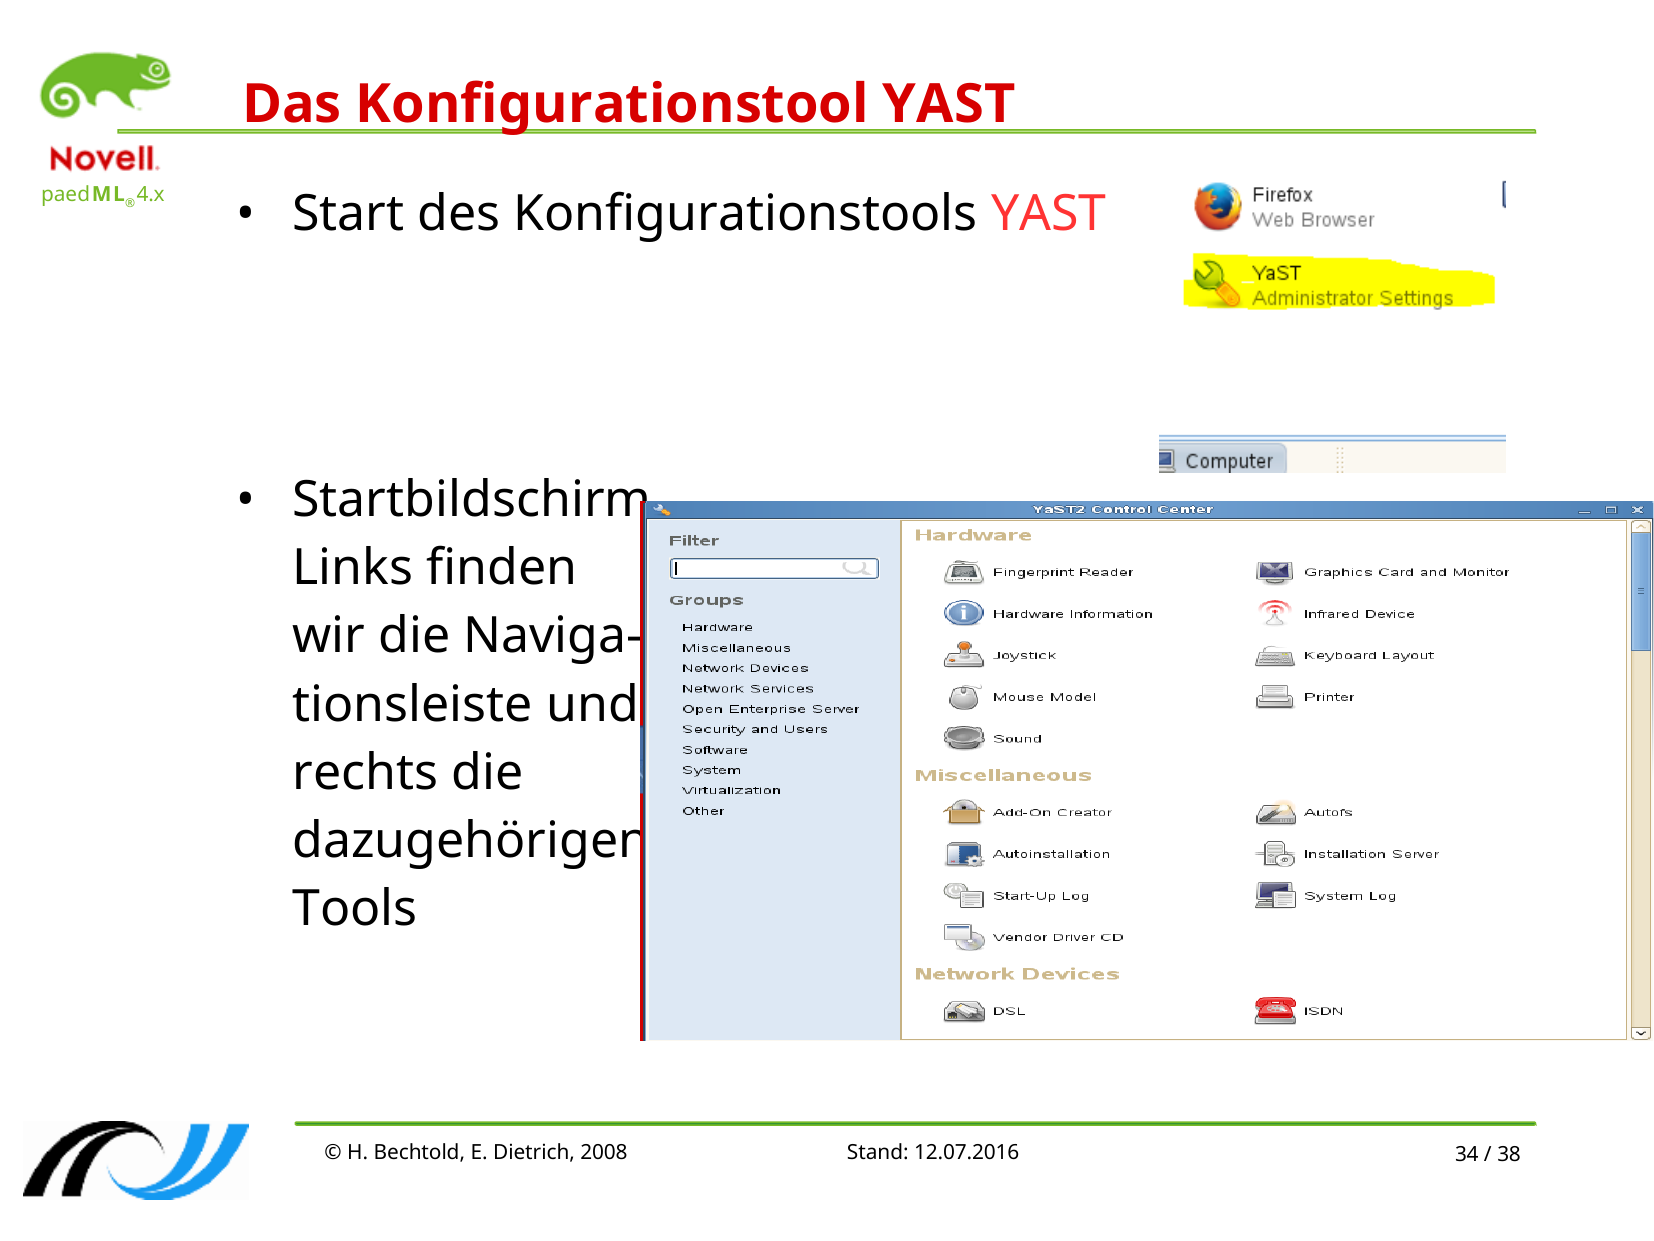

# Das Konfigurationstool YAST
Start des Konfigurationstools YAST
Startbildschirm
Links finden
wir die Naviga-
tionsleiste und
rechts die
dazugehörigen
Tools
© H. Bechtold, E. Dietrich, 2008
12.07.2016
34